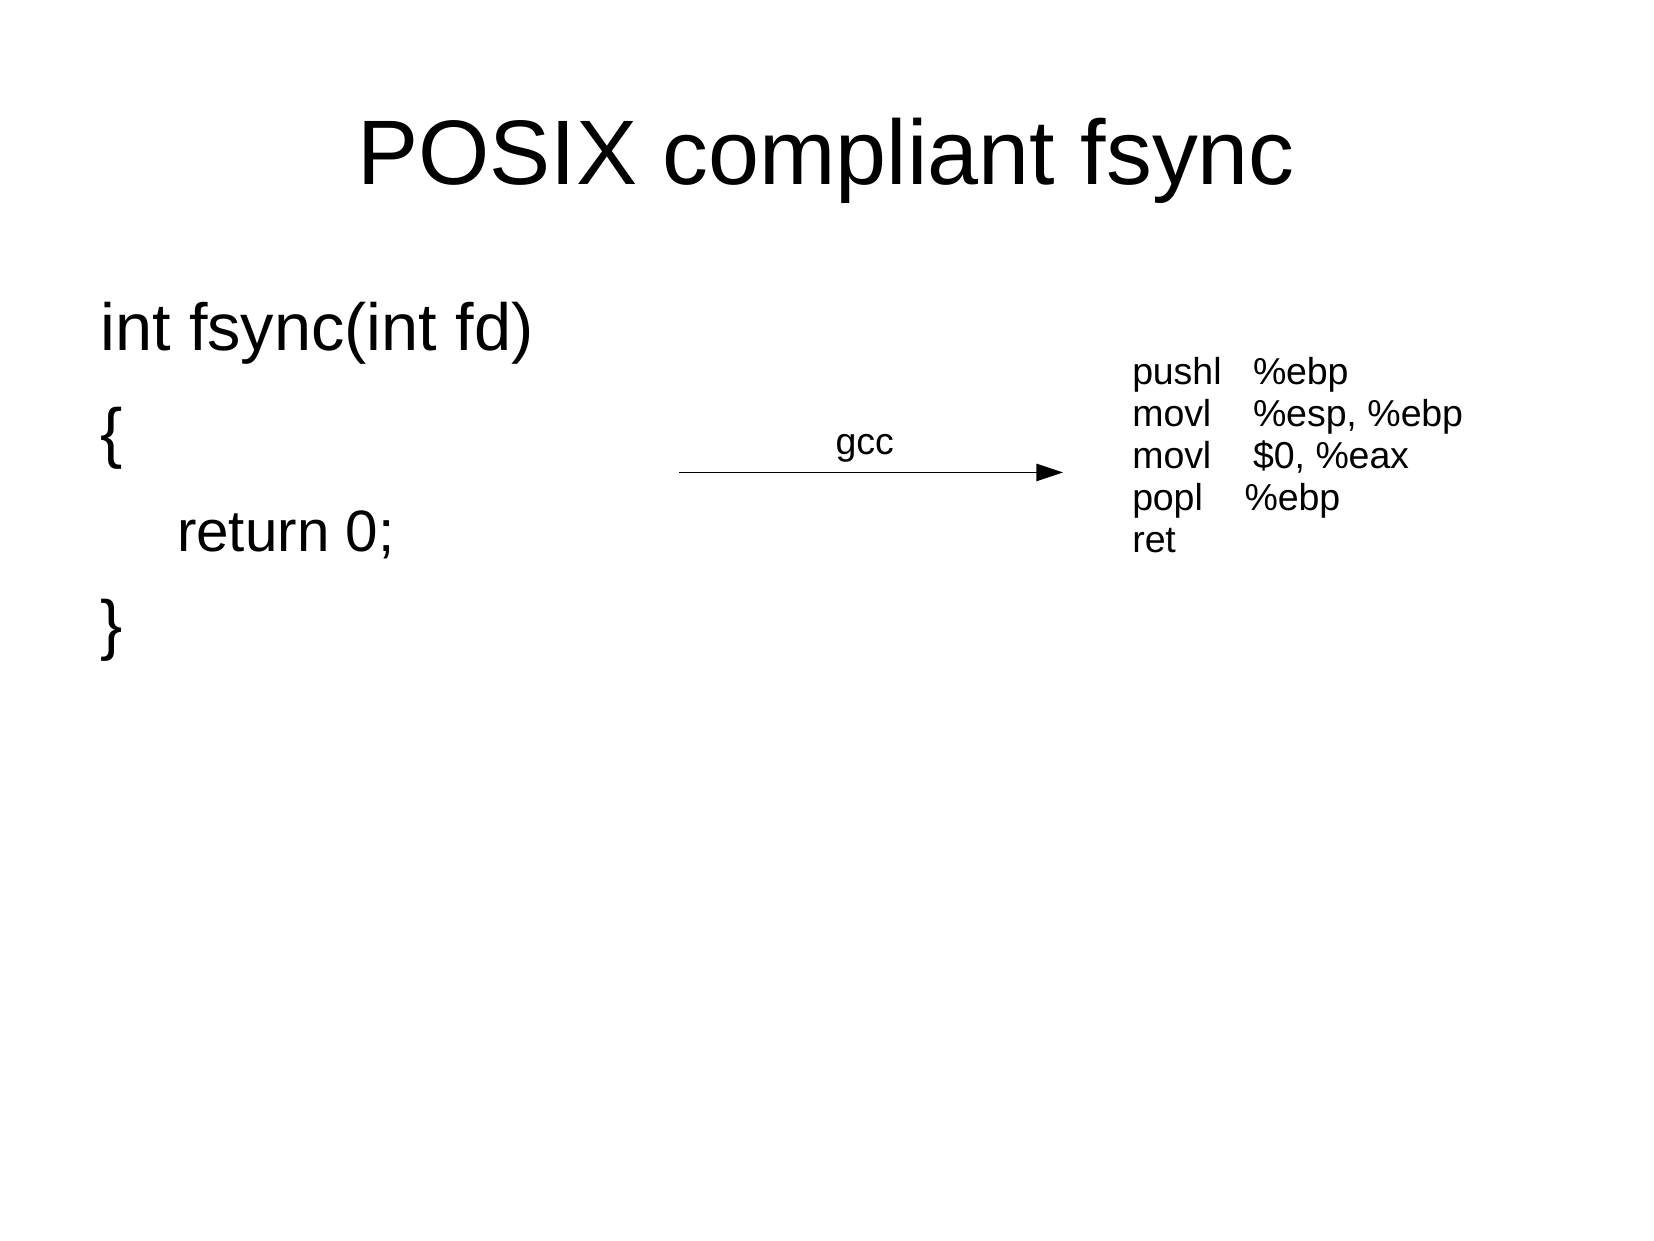

# POSIX compliant fsync
int fsync(int fd)
{
return 0;
}
 pushl %ebp
 movl %esp, %ebp
 movl $0, %eax
 popl %ebp
 ret
gcc